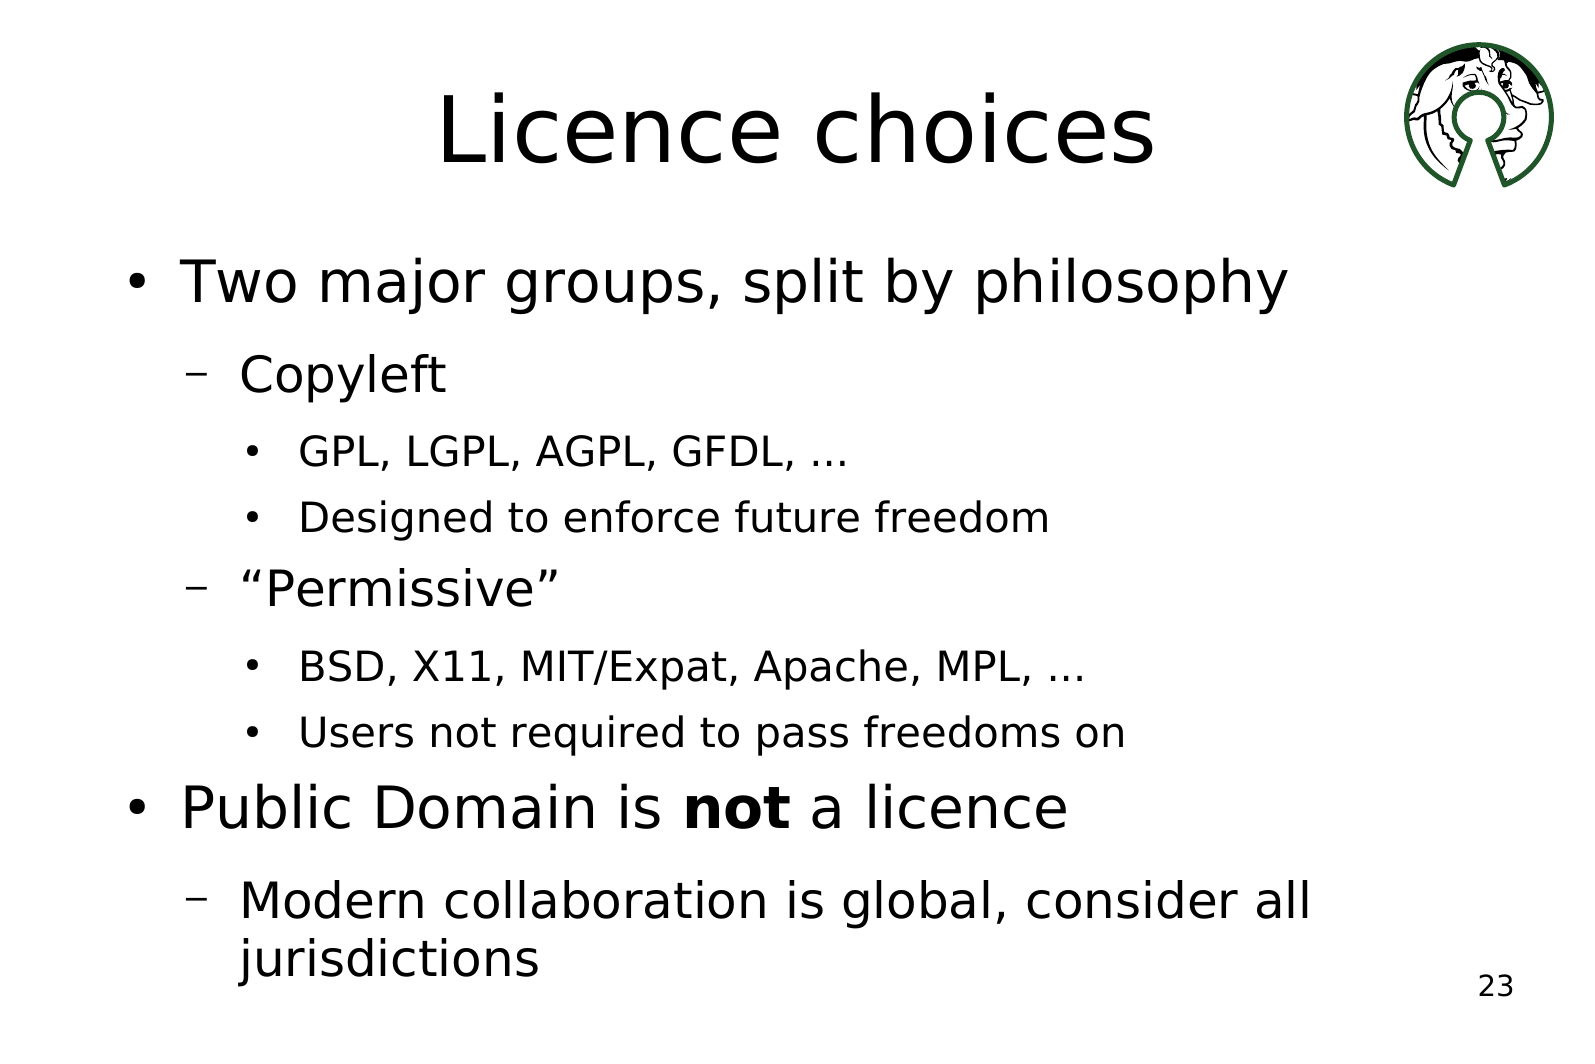

# Licence choices
Two major groups, split by philosophy
Copyleft
GPL, LGPL, AGPL, GFDL, ...
Designed to enforce future freedom
“Permissive”
BSD, X11, MIT/Expat, Apache, MPL, ...
Users not required to pass freedoms on
Public Domain is not a licence
Modern collaboration is global, consider all jurisdictions
23